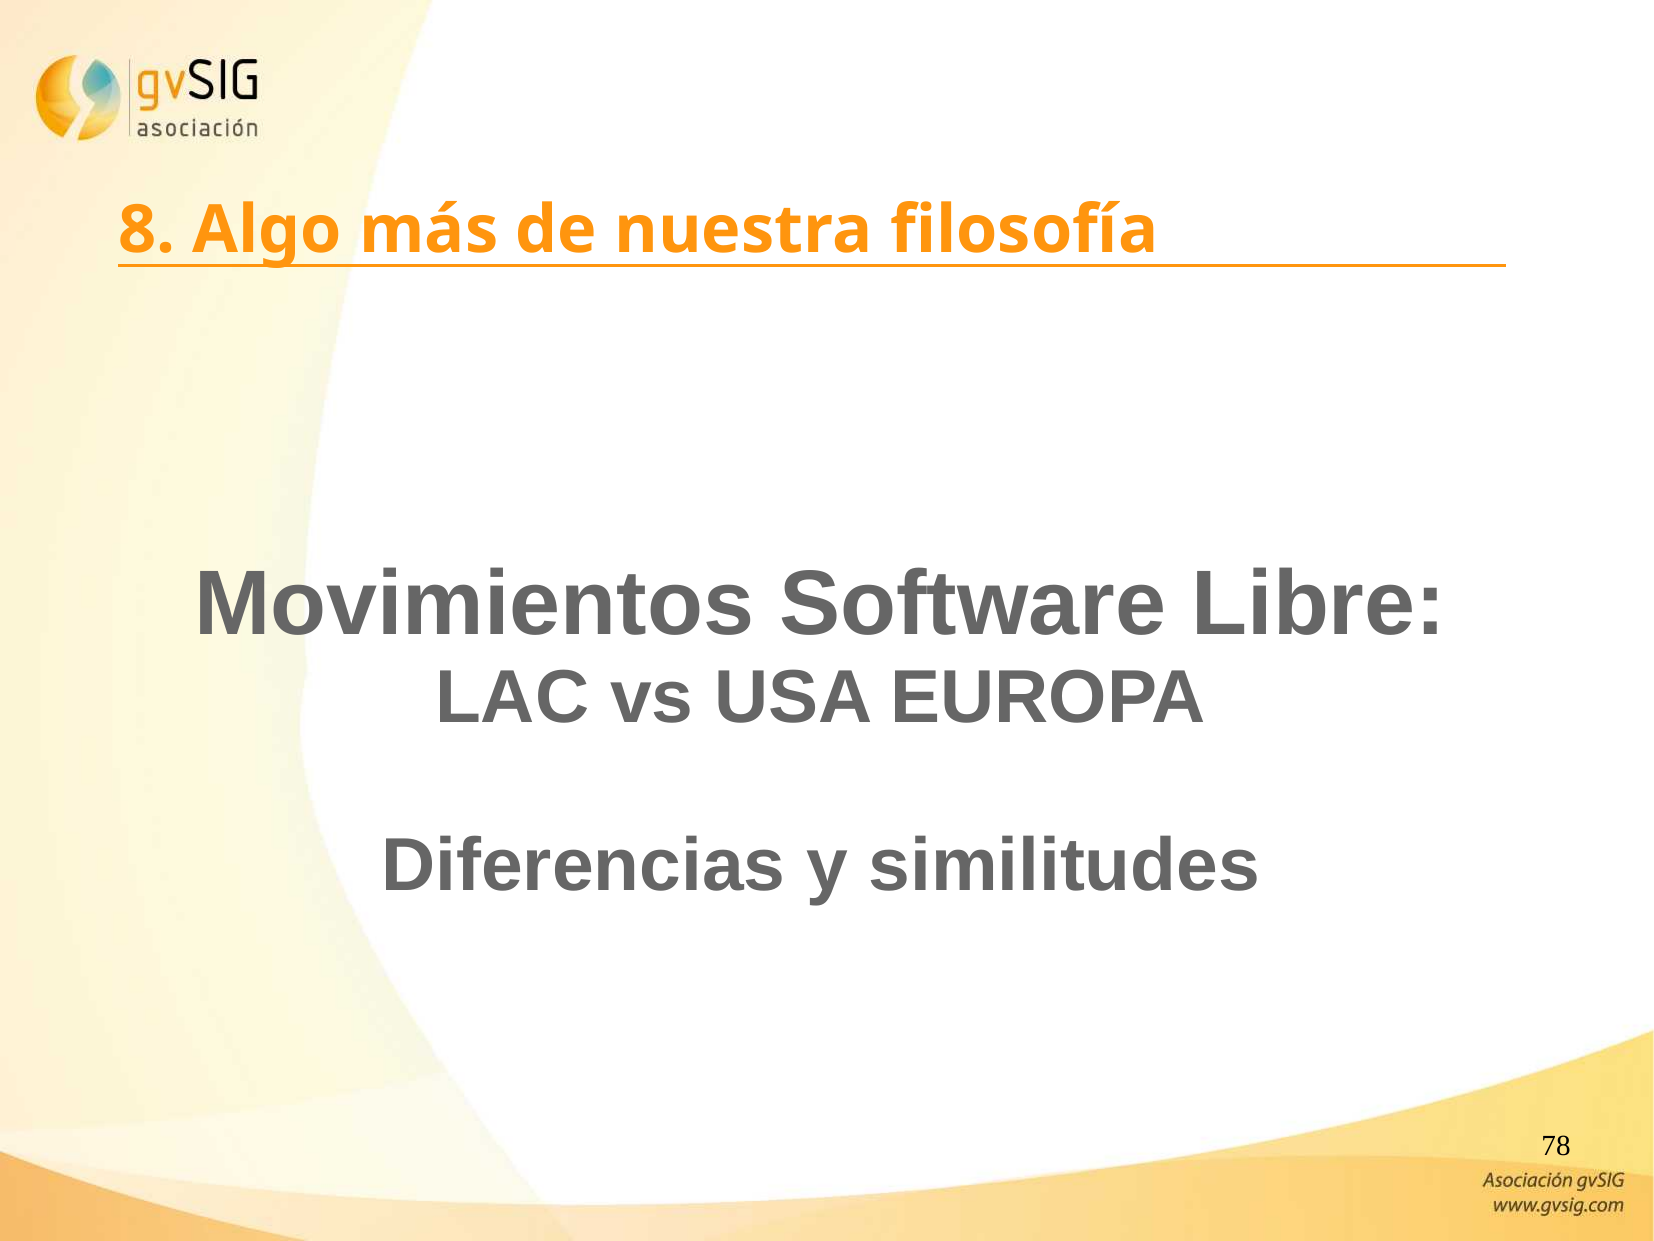

# 8. Algo más de nuestra filosofía
Movimientos Software Libre:
LAC vs USA EUROPA
Diferencias y similitudes
78